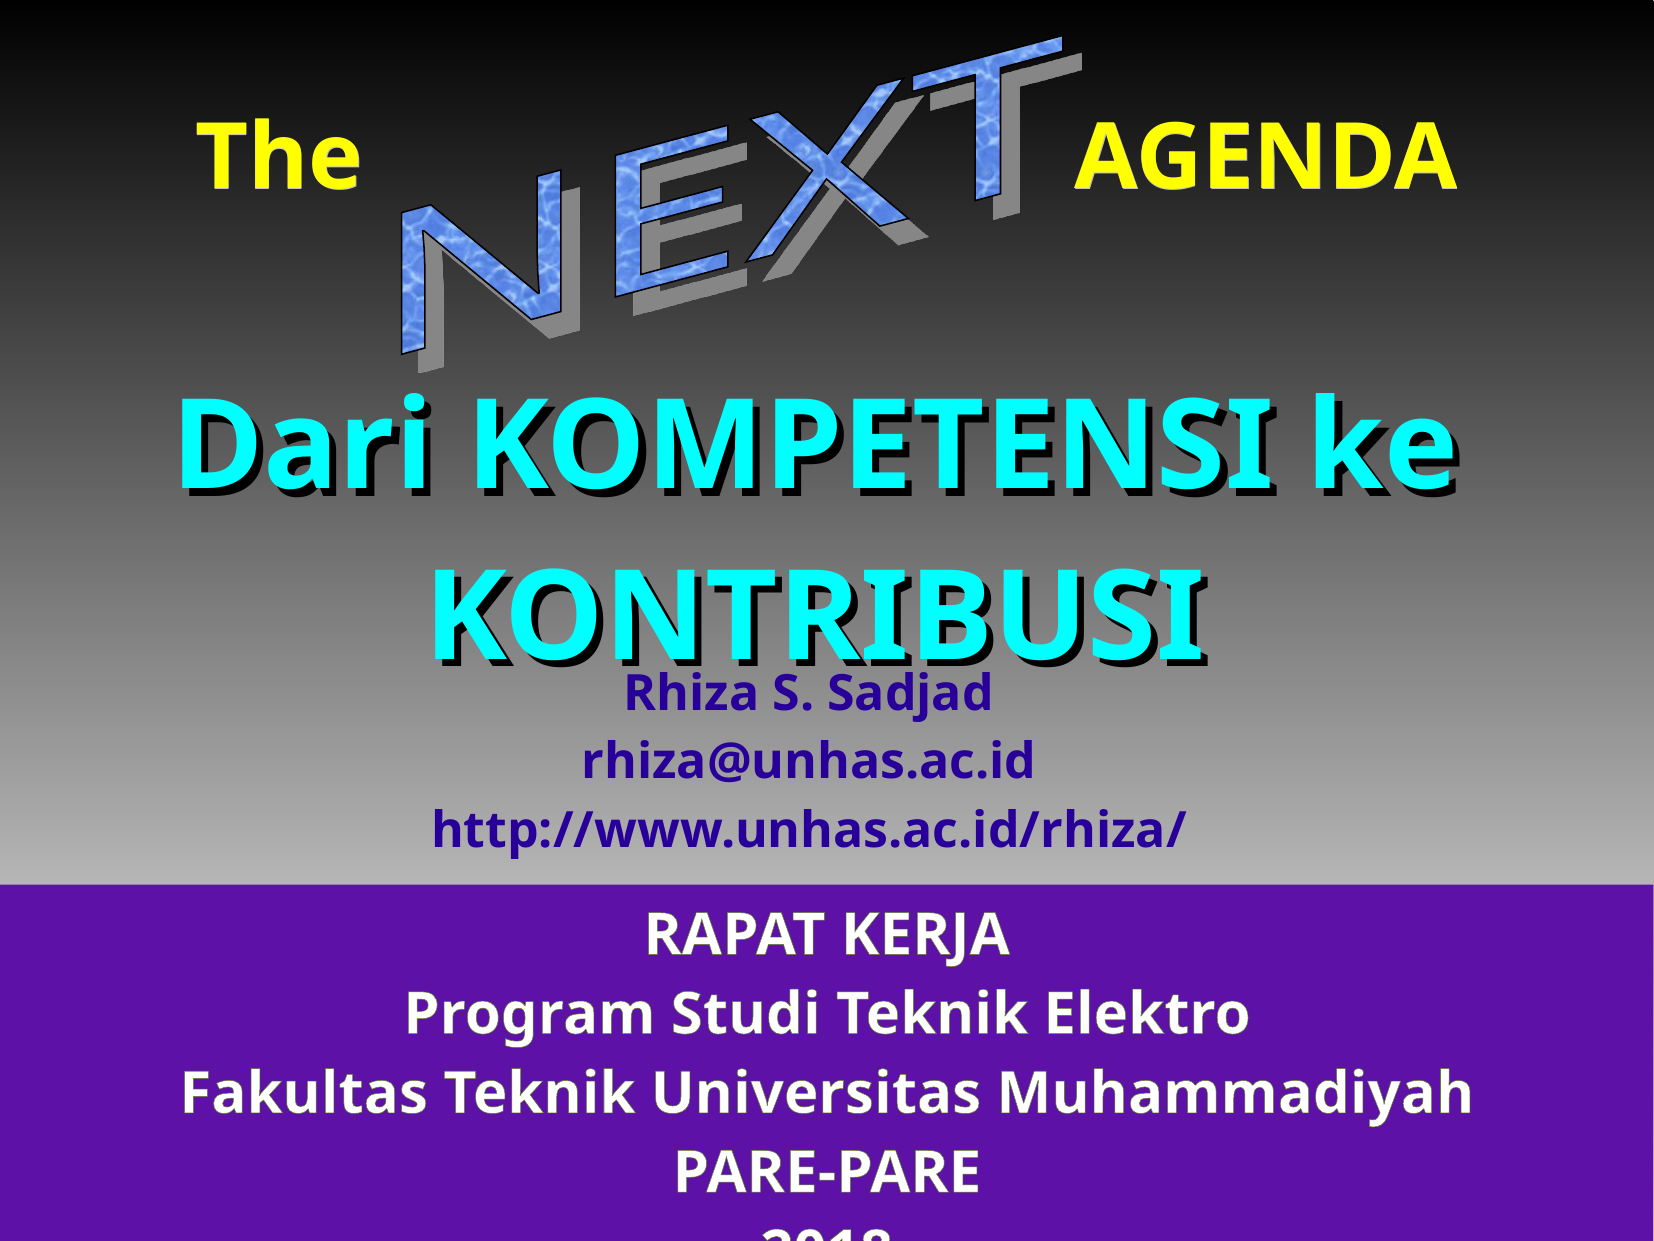

NEXT
# The AGENDA
Dari KOMPETENSI ke KONTRIBUSI
Rhiza S. Sadjad
rhiza@unhas.ac.id
http://www.unhas.ac.id/rhiza/
RAPAT KERJA
Program Studi Teknik Elektro
Fakultas Teknik Universitas Muhammadiyah
PARE-PARE
2018